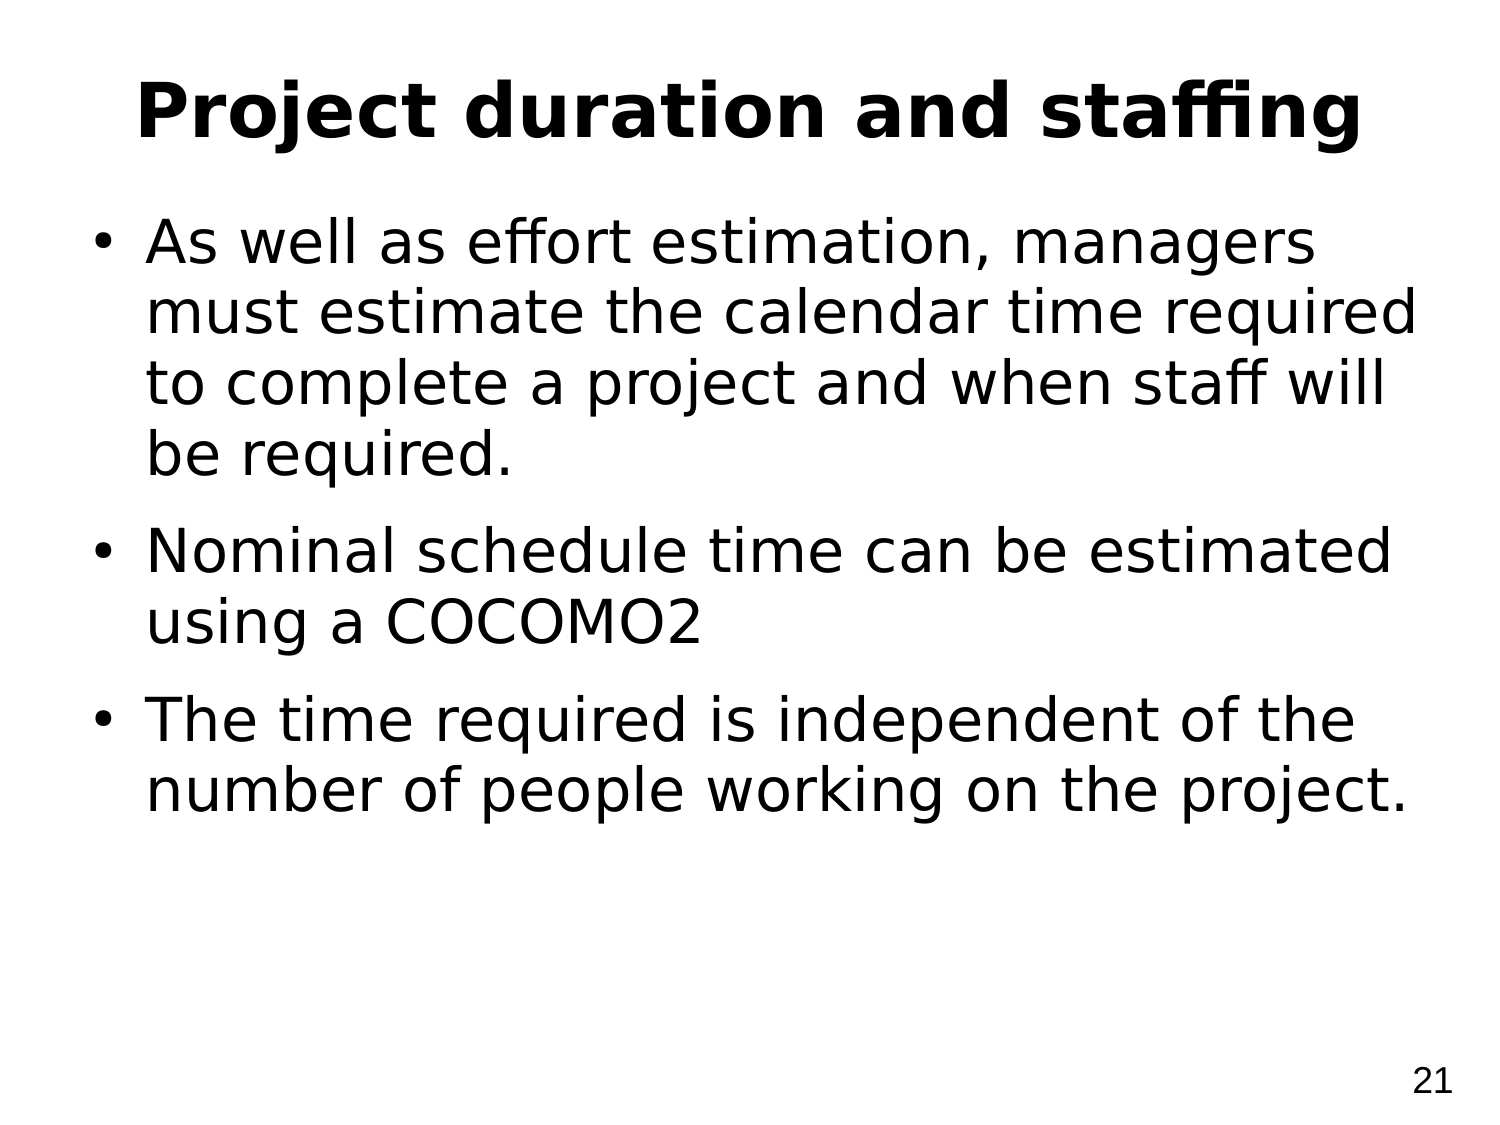

# Project duration and staffing
As well as effort estimation, managers must estimate the calendar time required to complete a project and when staff will be required.
Nominal schedule time can be estimated using a COCOMO2
The time required is independent of the number of people working on the project.